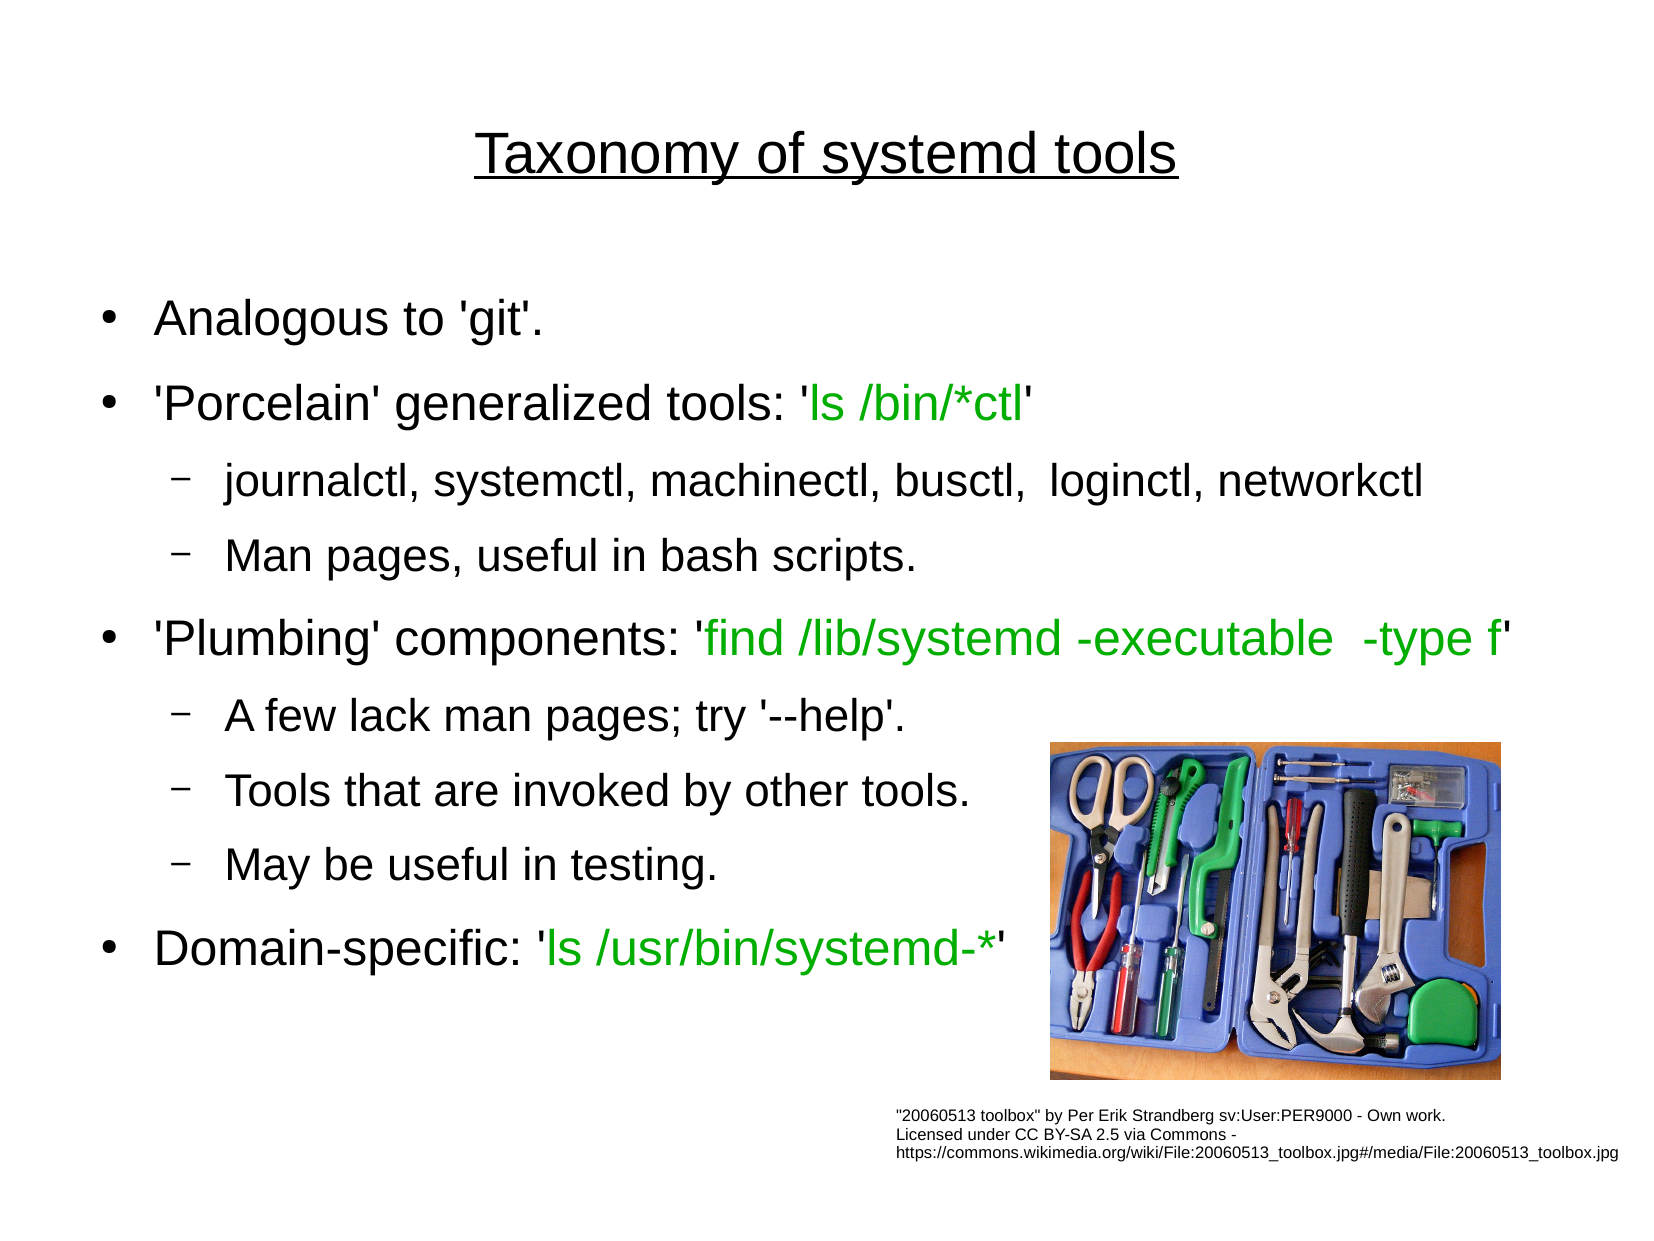

# Taxonomy of systemd tools
Analogous to 'git'.
'Porcelain' generalized tools: 'ls /bin/*ctl'
journalctl, systemctl, machinectl, busctl, 	loginctl, networkctl
Man pages, useful in bash scripts.
'Plumbing' components: 'find /lib/systemd -executable -type f'
A few lack man pages; try '--help'.
Tools that are invoked by other tools.
May be useful in testing.
Domain-specific: 'ls /usr/bin/systemd-*'
"20060513 toolbox" by Per Erik Strandberg sv:User:PER9000 - Own work.
Licensed under CC BY-SA 2.5 via Commons -
https://commons.wikimedia.org/wiki/File:20060513_toolbox.jpg#/media/File:20060513_toolbox.jpg